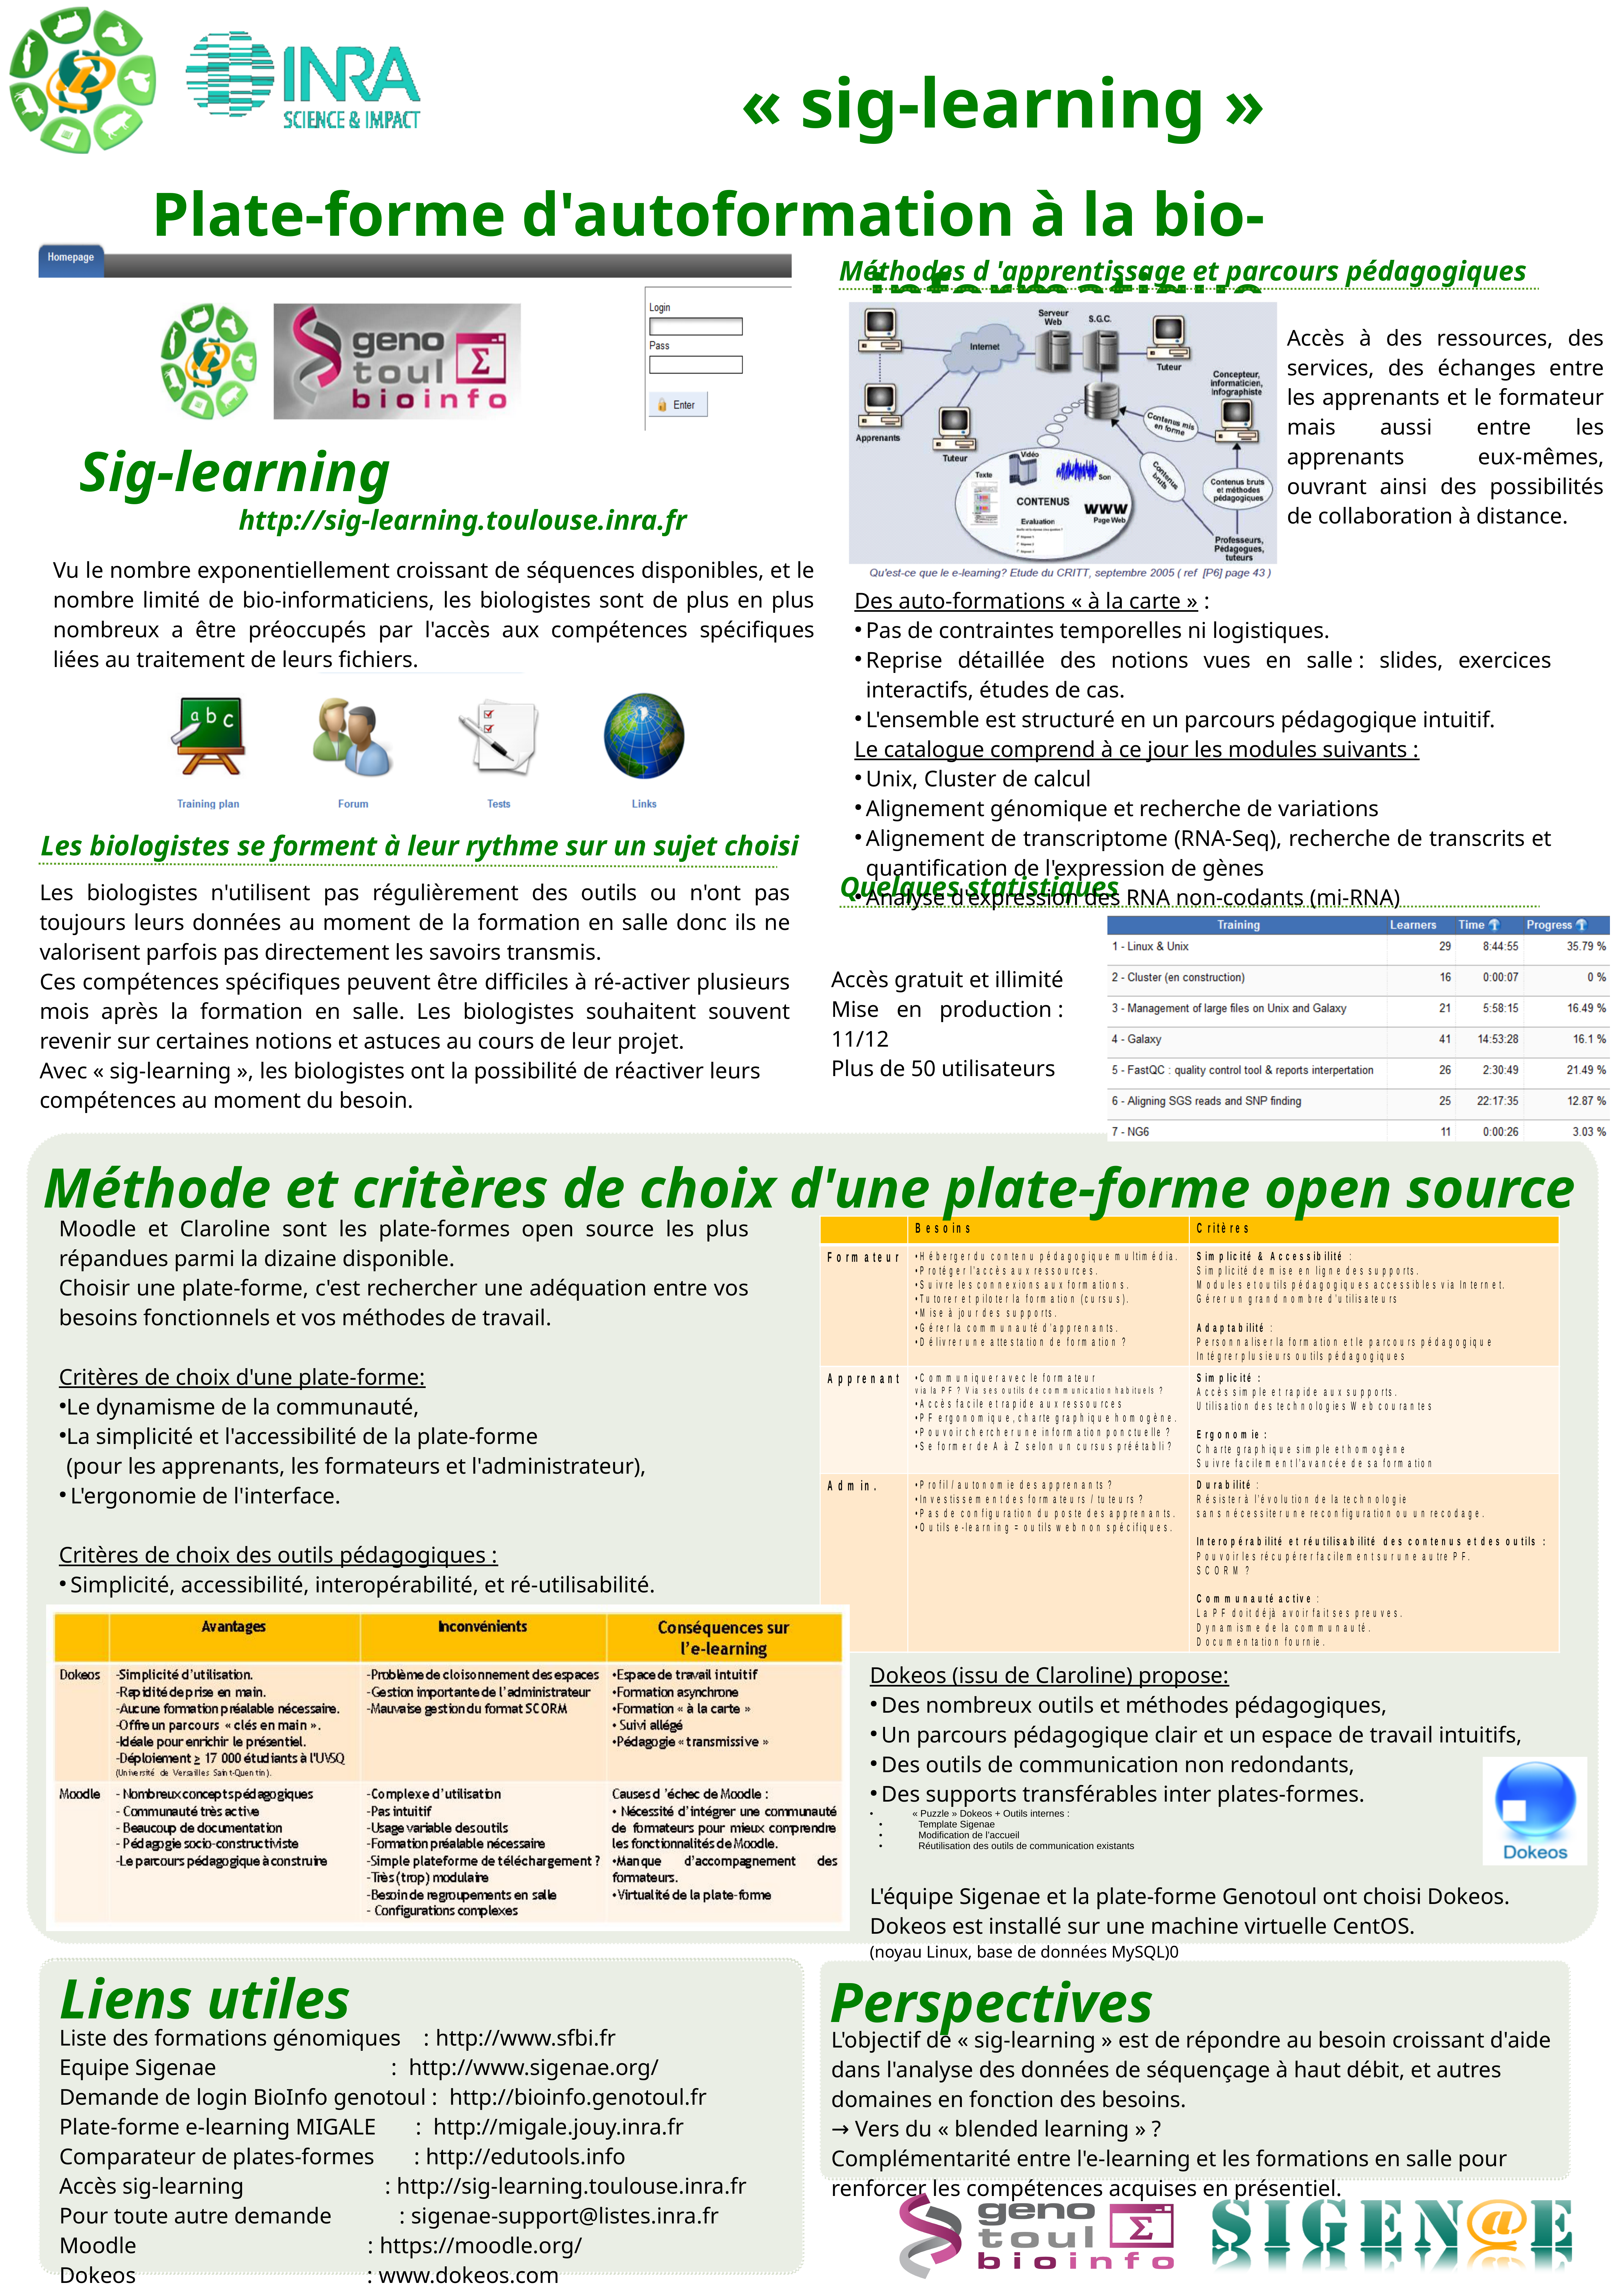

« sig-learning »
Plate-forme d'autoformation à la bio-informatique
Méthodes d 'apprentissage et parcours pédagogiques
Accès à des ressources, des services, des échanges entre les apprenants et le formateur mais aussi entre les apprenants eux-mêmes, ouvrant ainsi des possibilités de collaboration à distance.
Sig-learning
http://sig-learning.toulouse.inra.fr
Vu le nombre exponentiellement croissant de séquences disponibles, et le nombre limité de bio-informaticiens, les biologistes sont de plus en plus nombreux a être préoccupés par l'accès aux compétences spécifiques liées au traitement de leurs fichiers.
Des auto-formations « à la carte » :
Pas de contraintes temporelles ni logistiques.
Reprise détaillée des notions vues en salle : slides, exercices interactifs, études de cas.
L'ensemble est structuré en un parcours pédagogique intuitif.
Le catalogue comprend à ce jour les modules suivants :
Unix, Cluster de calcul
Alignement génomique et recherche de variations
Alignement de transcriptome (RNA-Seq), recherche de transcrits et quantification de l'expression de gènes
Analyse d'expression des RNA non-codants (mi-RNA)
Les biologistes se forment à leur rythme sur un sujet choisi
Quelques statistiques
Les biologistes n'utilisent pas régulièrement des outils ou n'ont pas toujours leurs données au moment de la formation en salle donc ils ne valorisent parfois pas directement les savoirs transmis.
Ces compétences spécifiques peuvent être difficiles à ré-activer plusieurs mois après la formation en salle. Les biologistes souhaitent souvent revenir sur certaines notions et astuces au cours de leur projet.
Avec « sig-learning », les biologistes ont la possibilité de réactiver leurs compétences au moment du besoin.
Accès gratuit et illimité
Mise en production : 11/12
Plus de 50 utilisateurs
Méthode et critères de choix d'une plate-forme open source
Moodle et Claroline sont les plate-formes open source les plus répandues parmi la dizaine disponible.
Choisir une plate-forme, c'est rechercher une adéquation entre vos besoins fonctionnels et vos méthodes de travail.
Critères de choix d'une plate-forme:
Le dynamisme de la communauté,
La simplicité et l'accessibilité de la plate-forme
(pour les apprenants, les formateurs et l'administrateur),
L'ergonomie de l'interface.
Critères de choix des outils pédagogiques :
Simplicité, accessibilité, interopérabilité, et ré-utilisabilité.
Facilité d'intégration au parcours pédagogique.
Le nombre d'outils disponibles est en progression constante.
Dokeos (issu de Claroline) propose:
Des nombreux outils et méthodes pédagogiques,
Un parcours pédagogique clair et un espace de travail intuitifs,
Des outils de communication non redondants,
Des supports transférables inter plates-formes.
•	« Puzzle » Dokeos + Outils internes :
•	Template Sigenae
•	Modification de l’accueil
•	Réutilisation des outils de communication existants
L'équipe Sigenae et la plate-forme Genotoul ont choisi Dokeos.
Dokeos est installé sur une machine virtuelle CentOS.
(noyau Linux, base de données MySQL)0
Liens utiles
Perspectives
Liste des formations génomiques  : http://www.sfbi.fr
Equipe Sigenae   : http://www.sigenae.org/
Demande de login BioInfo genotoul : http://bioinfo.genotoul.fr
Plate-forme e-learning MIGALE  : http://migale.jouy.inra.fr
Comparateur de plates-formes   : http://edutools.info
Accès sig-learning : http://sig-learning.toulouse.inra.fr
Pour toute autre demande  : sigenae-support@listes.inra.frMoodle  : https://moodle.org/
Dokeos  : www.dokeos.com
L'objectif de « sig-learning » est de répondre au besoin croissant d'aide dans l'analyse des données de séquençage à haut débit, et autres domaines en fonction des besoins.
→ Vers du « blended learning » ?
Complémentarité entre l'e-learning et les formations en salle pour renforcer les compétences acquises en présentiel.